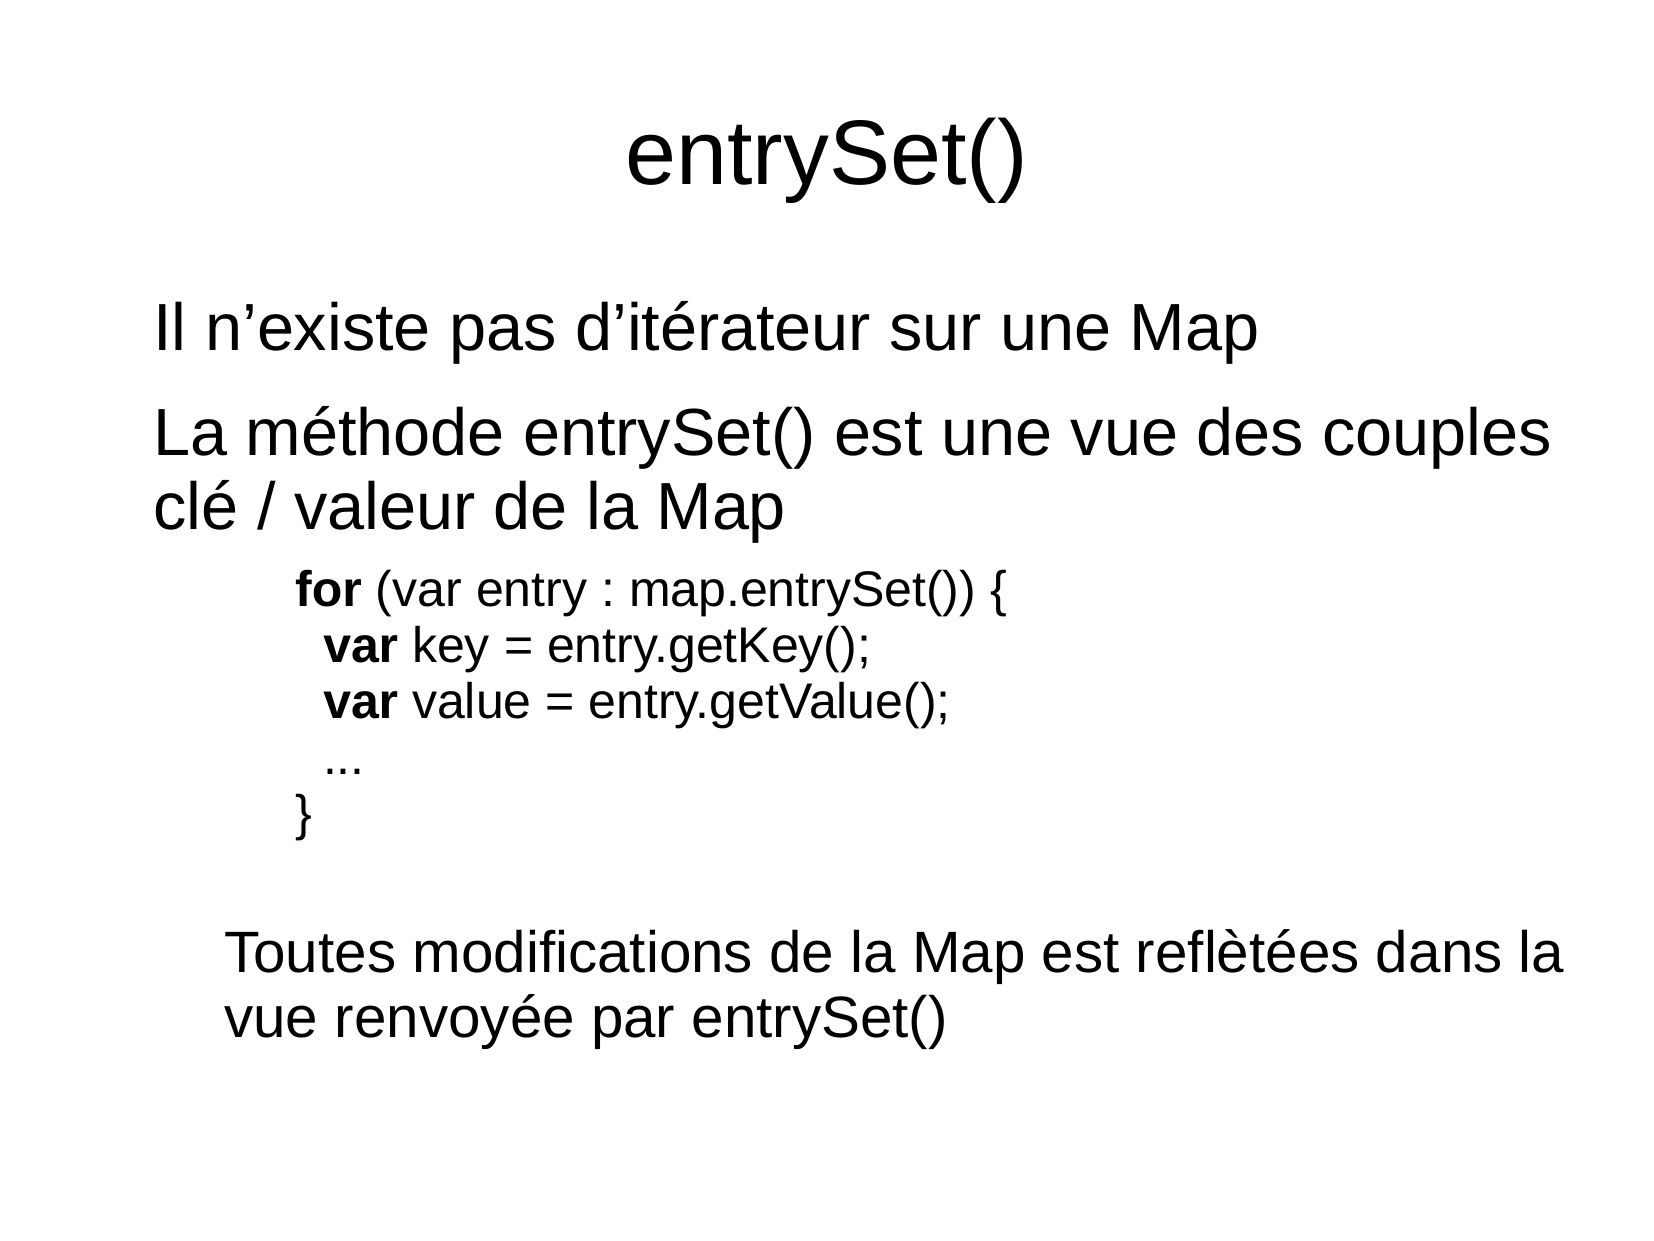

# entrySet()
Il n’existe pas d’itérateur sur une Map
La méthode entrySet() est une vue des couples clé / valeur de la Map
for (var entry : map.entrySet()) {
 var key = entry.getKey();
 var value = entry.getValue();
 ...
}
Toutes modifications de la Map est reflètées dans la vue renvoyée par entrySet()